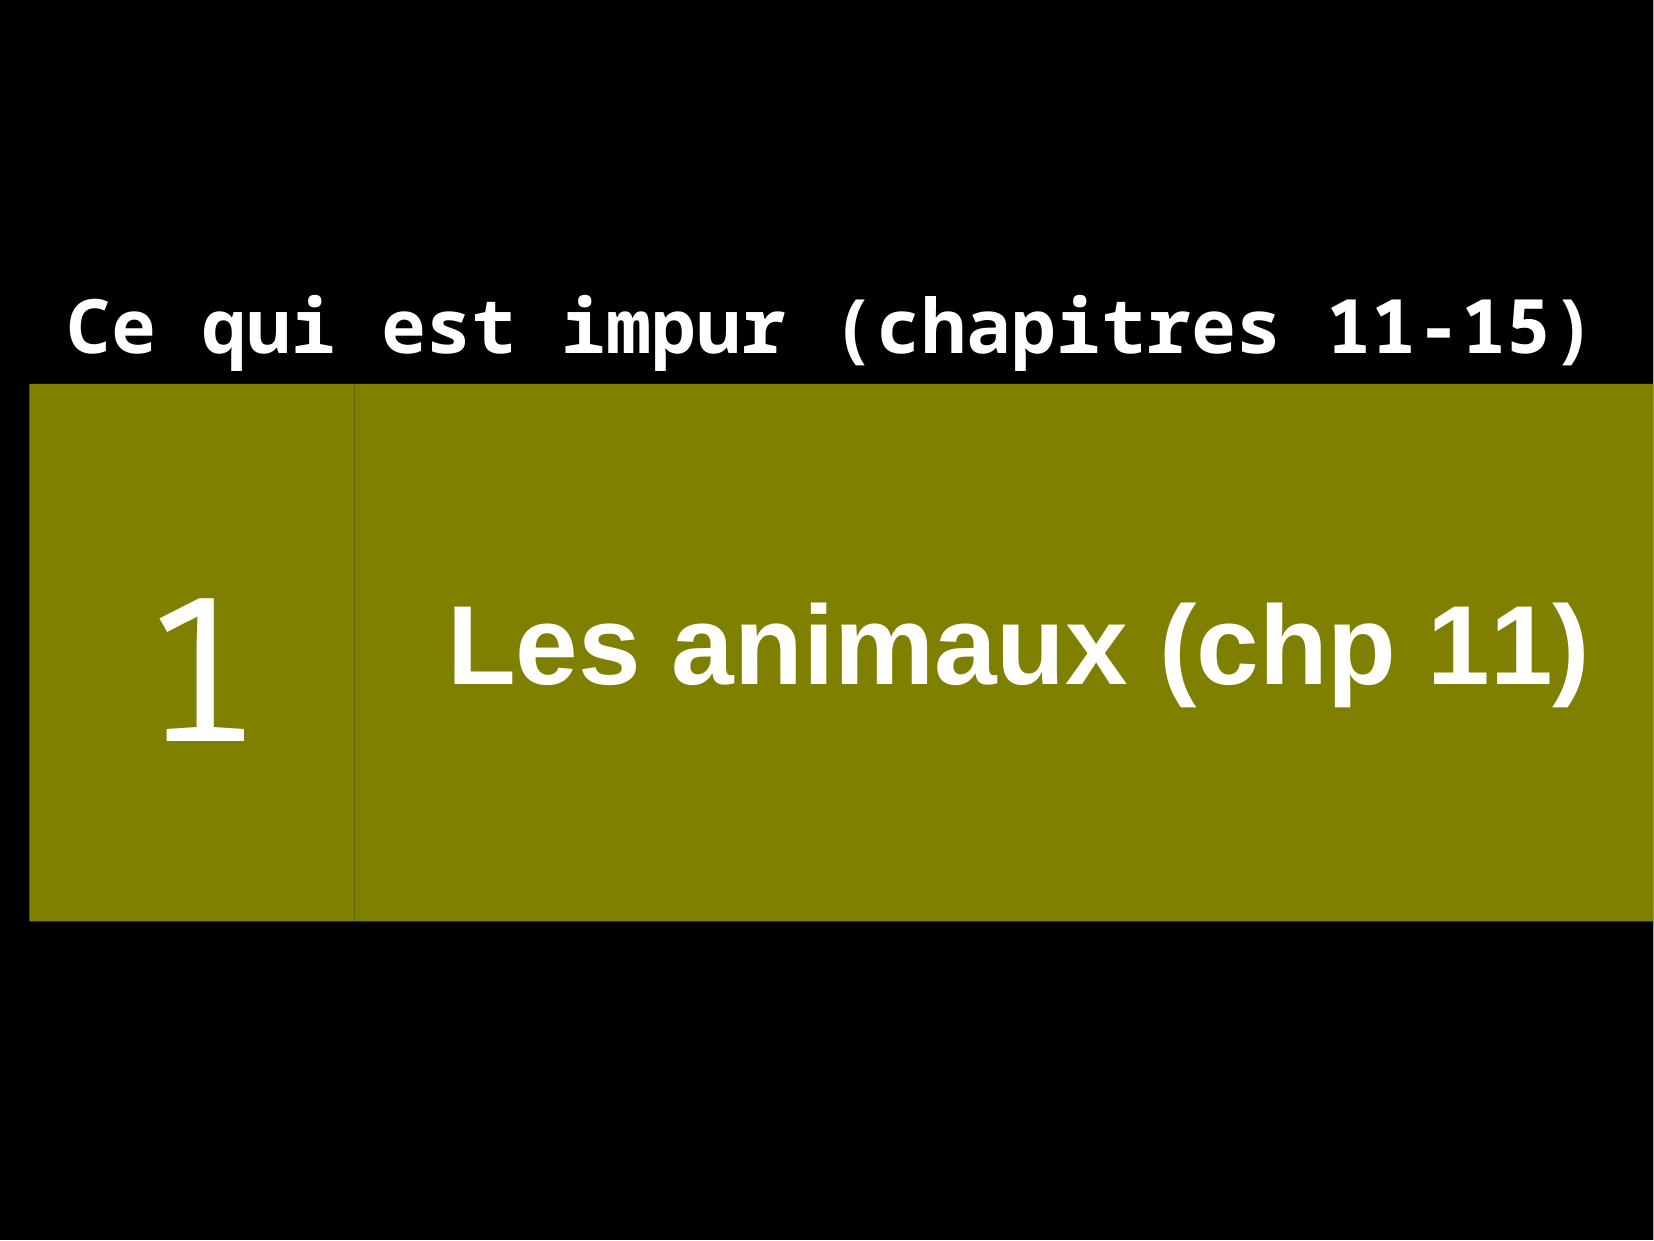

Ce qui est impur (chapitres 11-15)
Les animaux (chp 11)
1